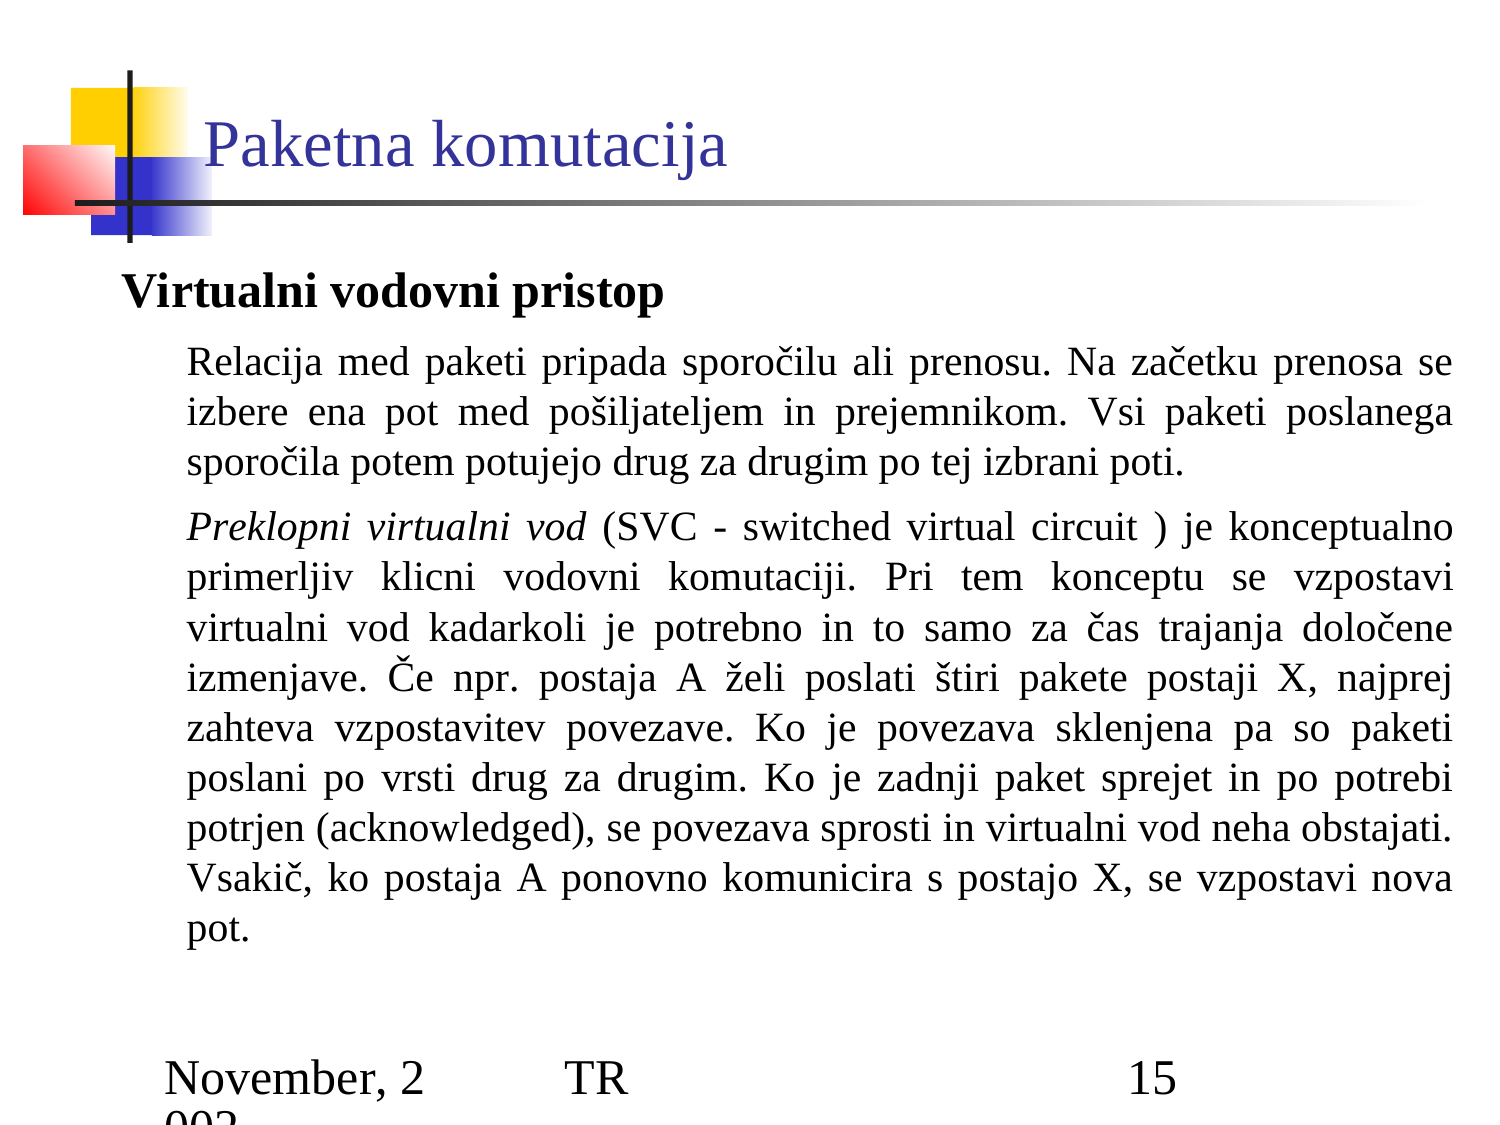

# Paketna komutacija
	Virtualni vodovni pristop
	Relacija med paketi pripada sporočilu ali prenosu. Na začetku prenosa se izbere ena pot med pošiljateljem in prejemnikom. Vsi paketi poslanega sporočila potem potujejo drug za drugim po tej izbrani poti.
	Preklopni virtualni vod (SVC - switched virtual circuit ) je konceptualno primerljiv klicni vodovni komutaciji. Pri tem konceptu se vzpostavi virtualni vod kadarkoli je potrebno in to samo za čas trajanja določene izmenjave. Če npr. postaja A želi poslati štiri pakete postaji X, najprej zahteva vzpostavitev povezave. Ko je povezava sklenjena pa so paketi poslani po vrsti drug za drugim. Ko je zadnji paket sprejet in po potrebi potrjen (acknowledged), se povezava sprosti in virtualni vod neha obstajati. Vsakič, ko postaja A ponovno komunicira s postajo X, se vzpostavi nova pot.
November, 2002
TR
15